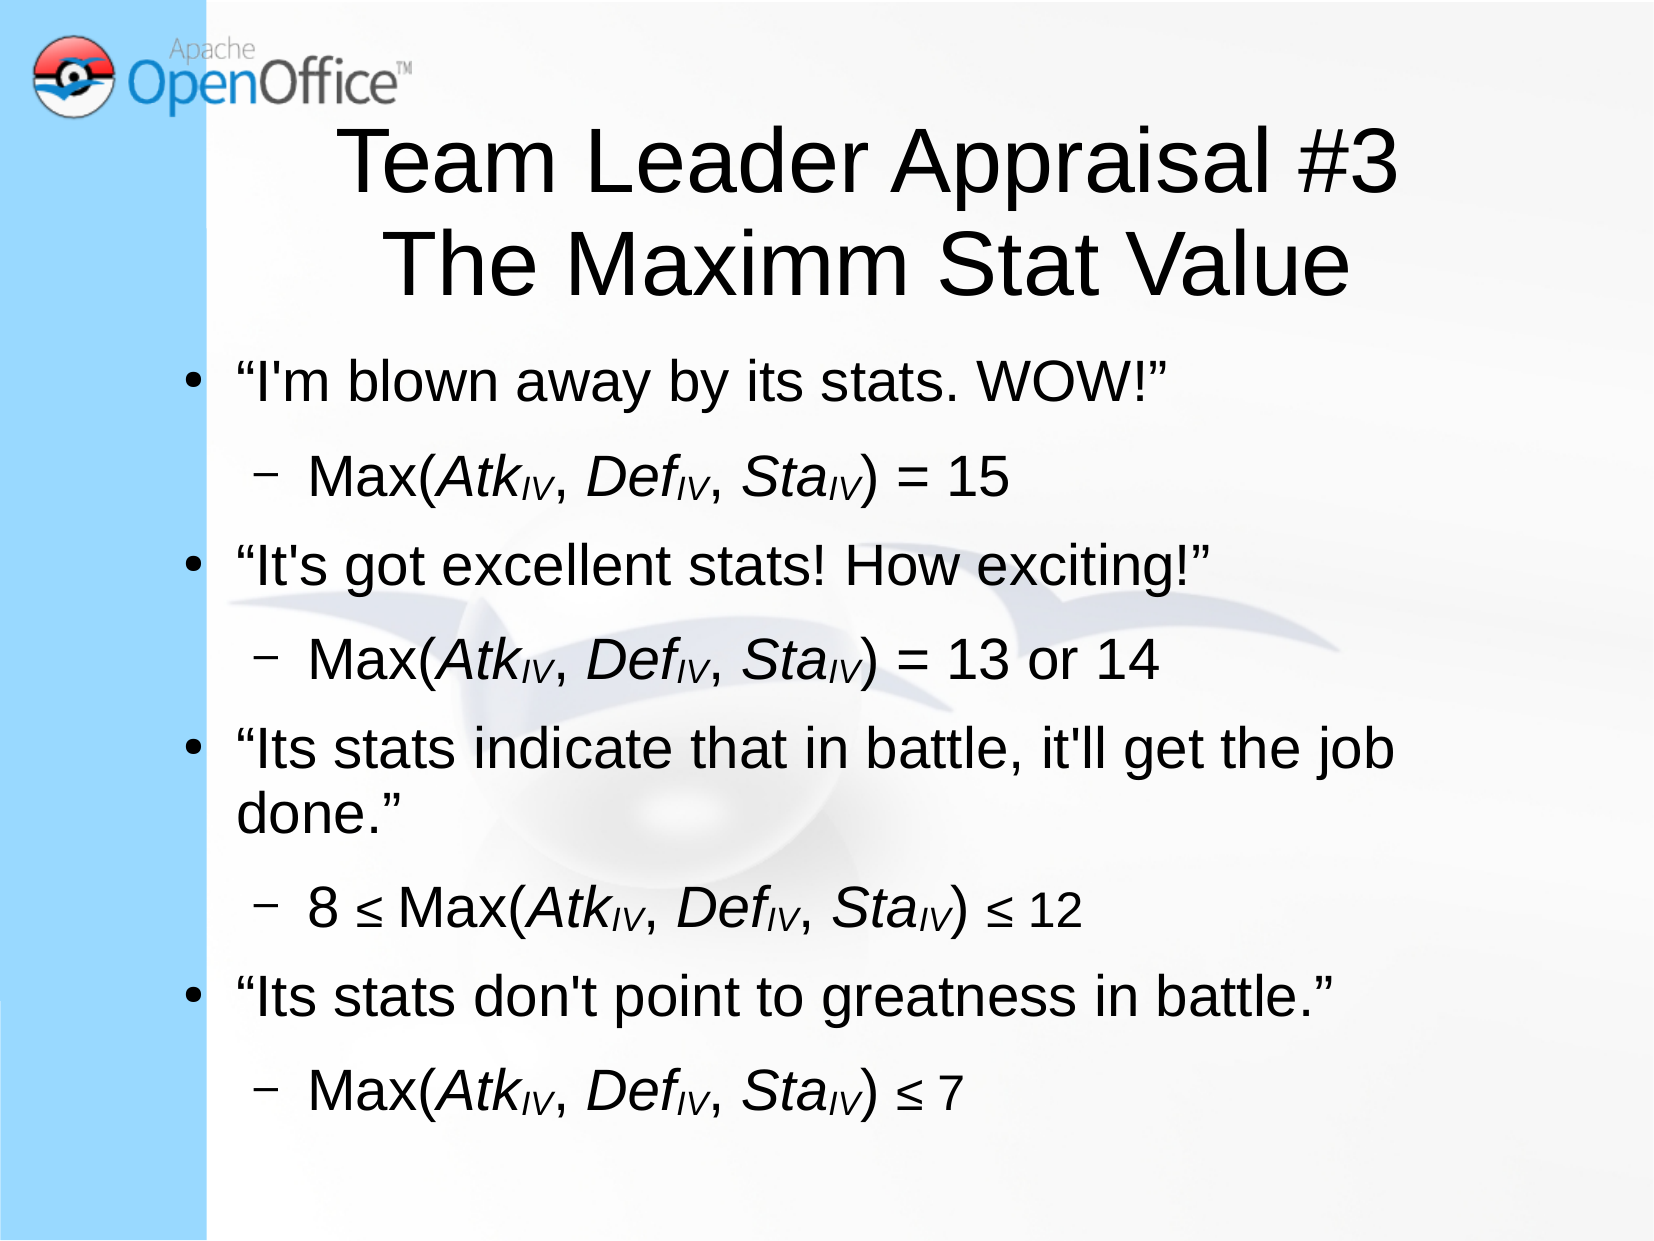

# Team Leader Appraisal #3 The Maximm Stat Value
“I'm blown away by its stats. WOW!”
Max(AtkIV, DefIV, StaIV) = 15
“It's got excellent stats! How exciting!”
Max(AtkIV, DefIV, StaIV) = 13 or 14
“Its stats indicate that in battle, it'll get the job done.”
8 ≤ Max(AtkIV, DefIV, StaIV) ≤ 12
“Its stats don't point to greatness in battle.”
Max(AtkIV, DefIV, StaIV) ≤ 7